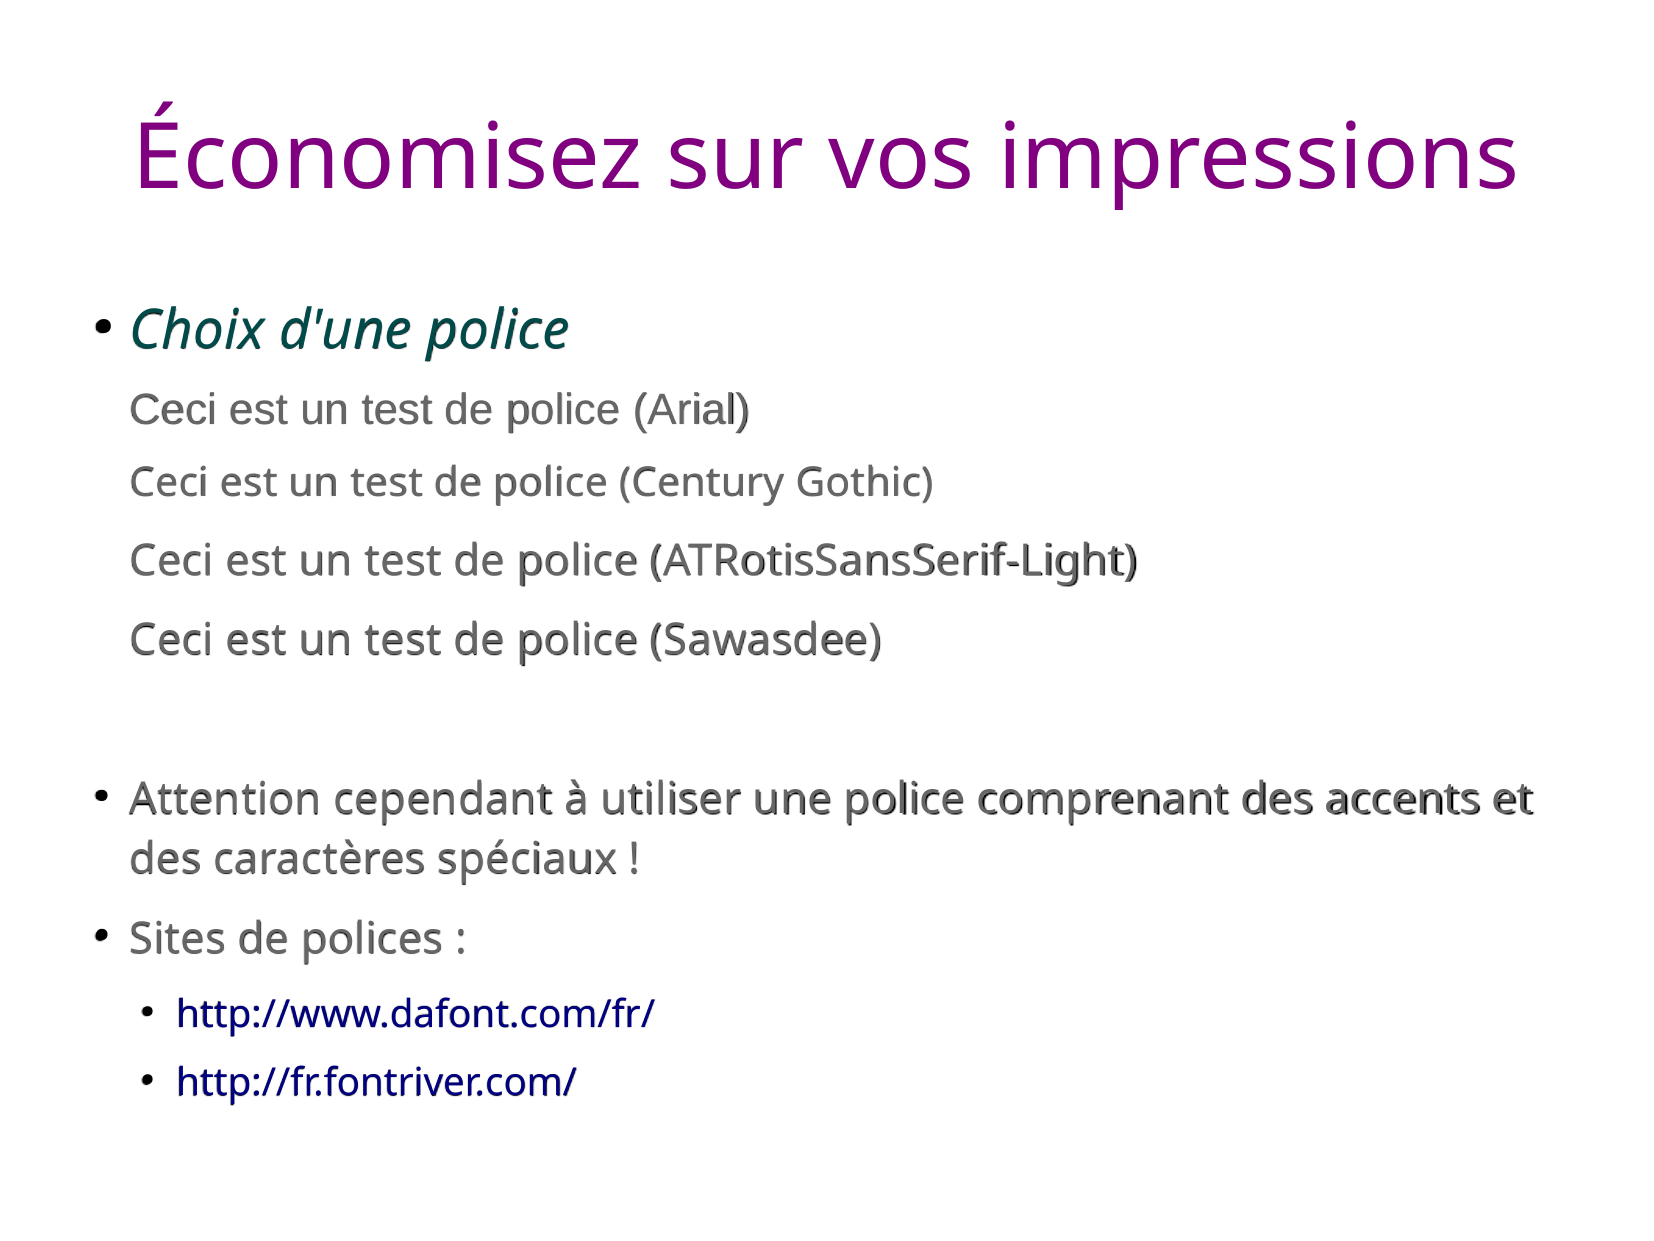

# Économisez sur vos impressions
Choix d'une police
Ceci est un test de police (Arial)
Ceci est un test de police (Century Gothic)
Ceci est un test de police (ATRotisSansSerif-Light)
Ceci est un test de police (Sawasdee)
Attention cependant à utiliser une police comprenant des accents et des caractères spéciaux !
Sites de polices :
http://www.dafont.com/fr/
http://fr.fontriver.com/